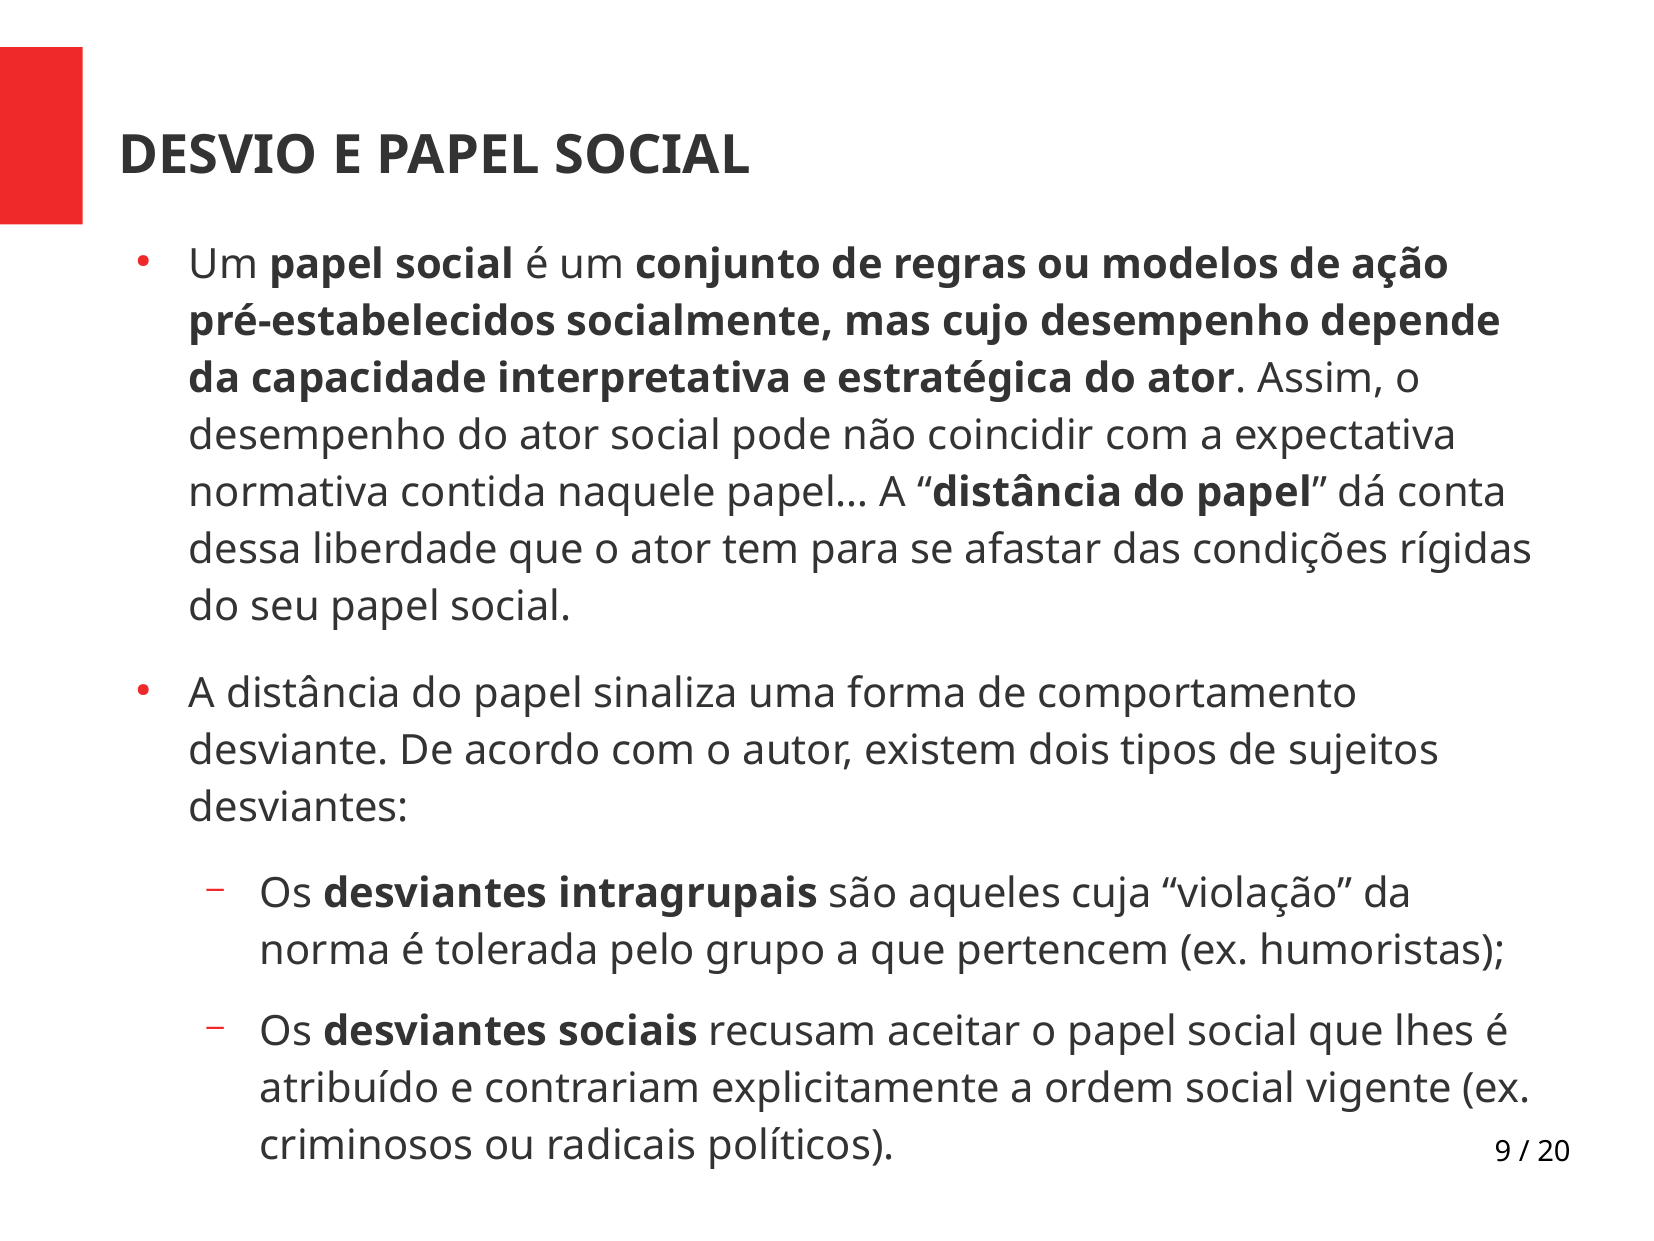

# DESVIO E PAPEL SOCIAL
Um papel social é um conjunto de regras ou modelos de ação pré-estabelecidos socialmente, mas cujo desempenho depende da capacidade interpretativa e estratégica do ator. Assim, o desempenho do ator social pode não coincidir com a expectativa normativa contida naquele papel… A “distância do papel” dá conta dessa liberdade que o ator tem para se afastar das condições rígidas do seu papel social.
A distância do papel sinaliza uma forma de comportamento desviante. De acordo com o autor, existem dois tipos de sujeitos desviantes:
Os desviantes intragrupais são aqueles cuja “violação” da norma é tolerada pelo grupo a que pertencem (ex. humoristas);
Os desviantes sociais recusam aceitar o papel social que lhes é atribuído e contrariam explicitamente a ordem social vigente (ex. criminosos ou radicais políticos).
9